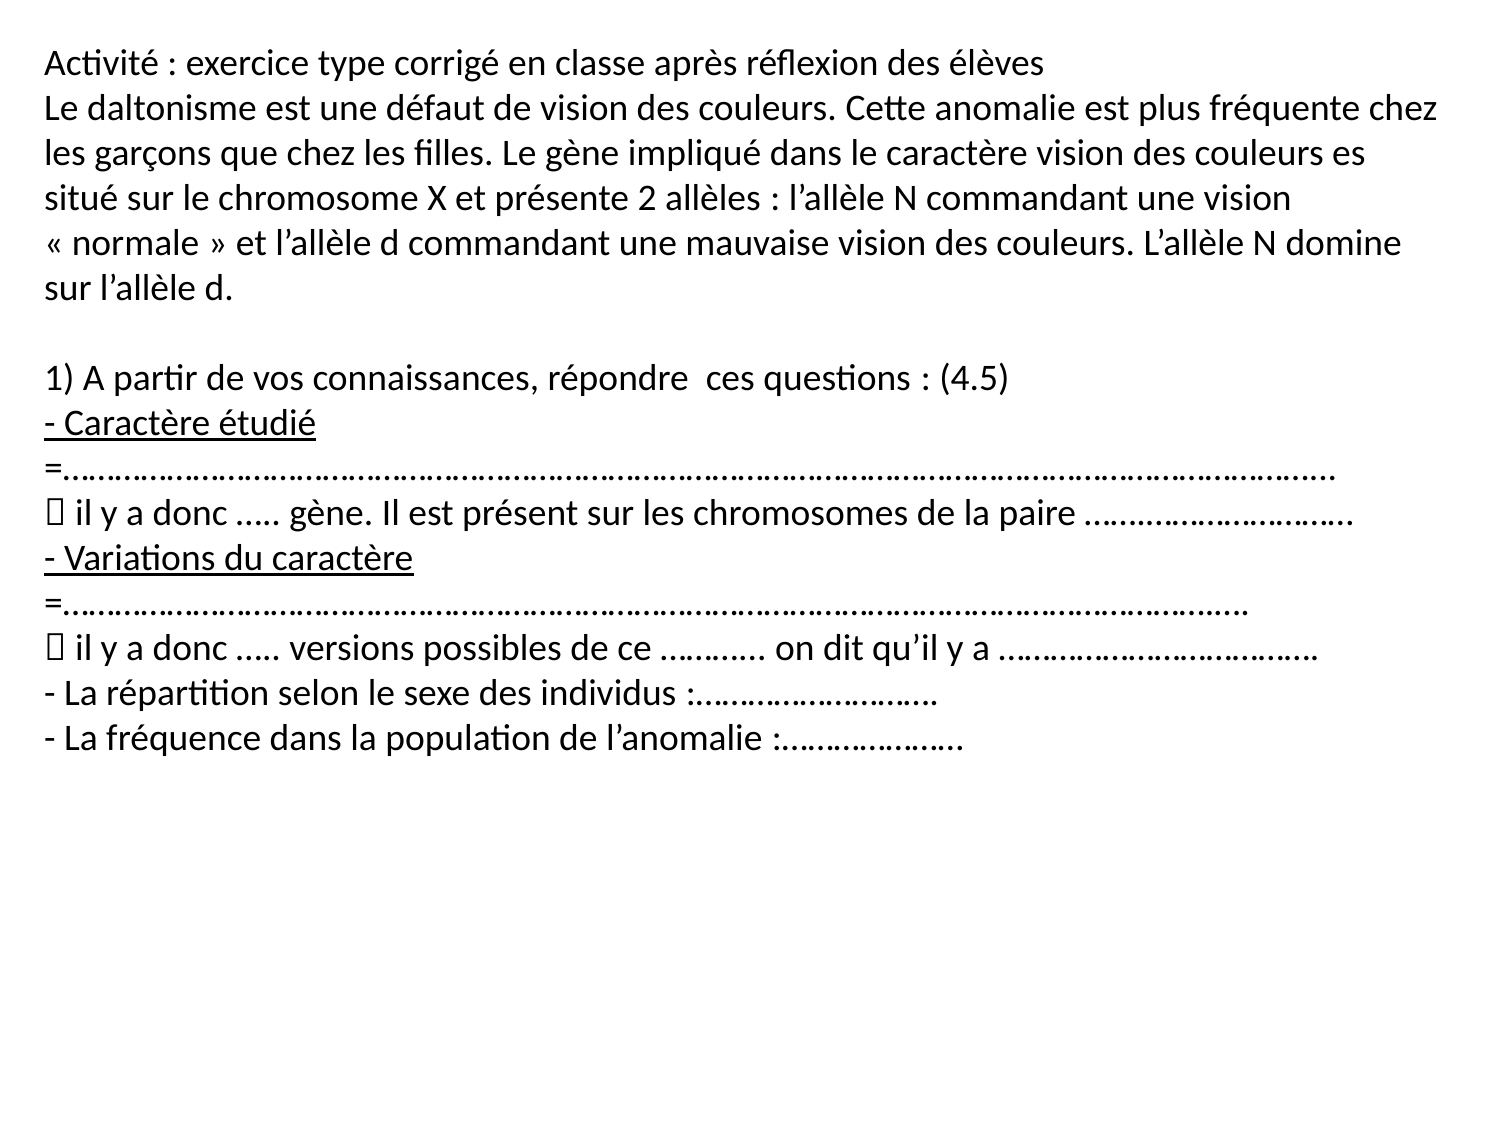

Activité : exercice type corrigé en classe après réflexion des élèves
Le daltonisme est une défaut de vision des couleurs. Cette anomalie est plus fréquente chez les garçons que chez les filles. Le gène impliqué dans le caractère vision des couleurs es situé sur le chromosome X et présente 2 allèles : l’allèle N commandant une vision « normale » et l’allèle d commandant une mauvaise vision des couleurs. L’allèle N domine sur l’allèle d.
1) A partir de vos connaissances, répondre ces questions : (4.5)
- Caractère étudié =………………………………………………………………………………………………………………………………...
 il y a donc ….. gène. Il est présent sur les chromosomes de la paire …….……………………
- Variations du caractère =…………………………………………………………………………………………………………………….….
 il y a donc ….. versions possibles de ce ………... on dit qu’il y a ……………………………….
- La répartition selon le sexe des individus :……………………….
- La fréquence dans la population de l’anomalie :…………………